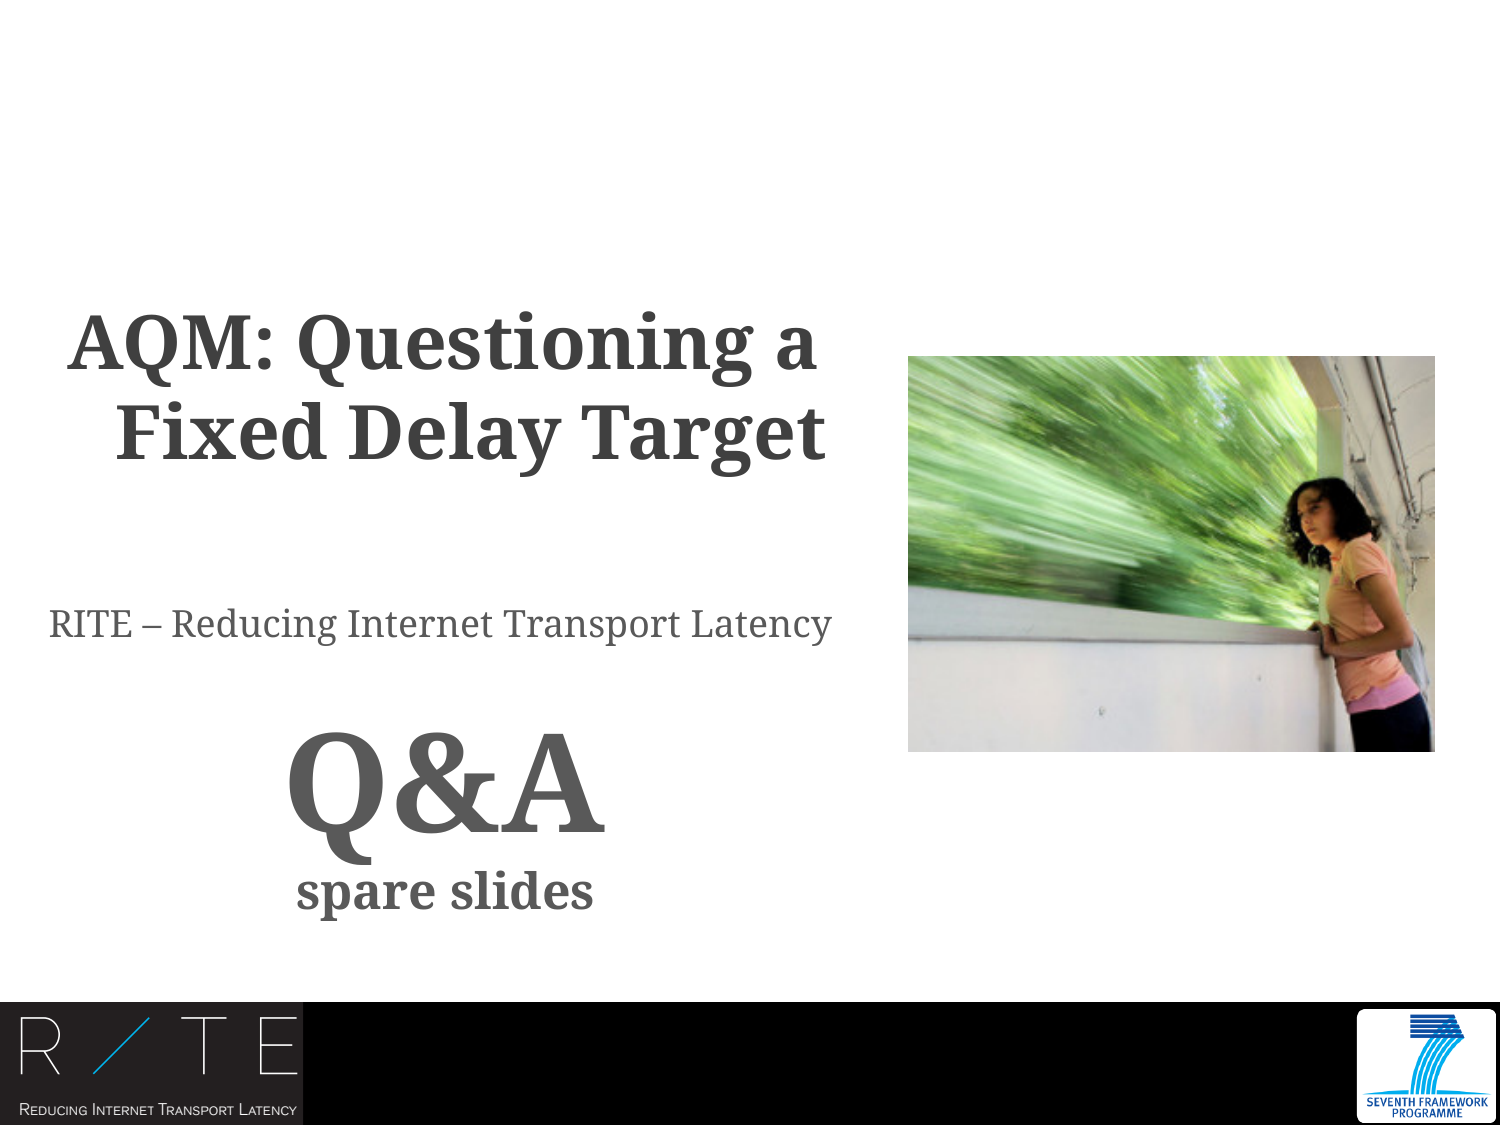

# AQM: Questioning a Fixed Delay Target
Q&A
spare slides